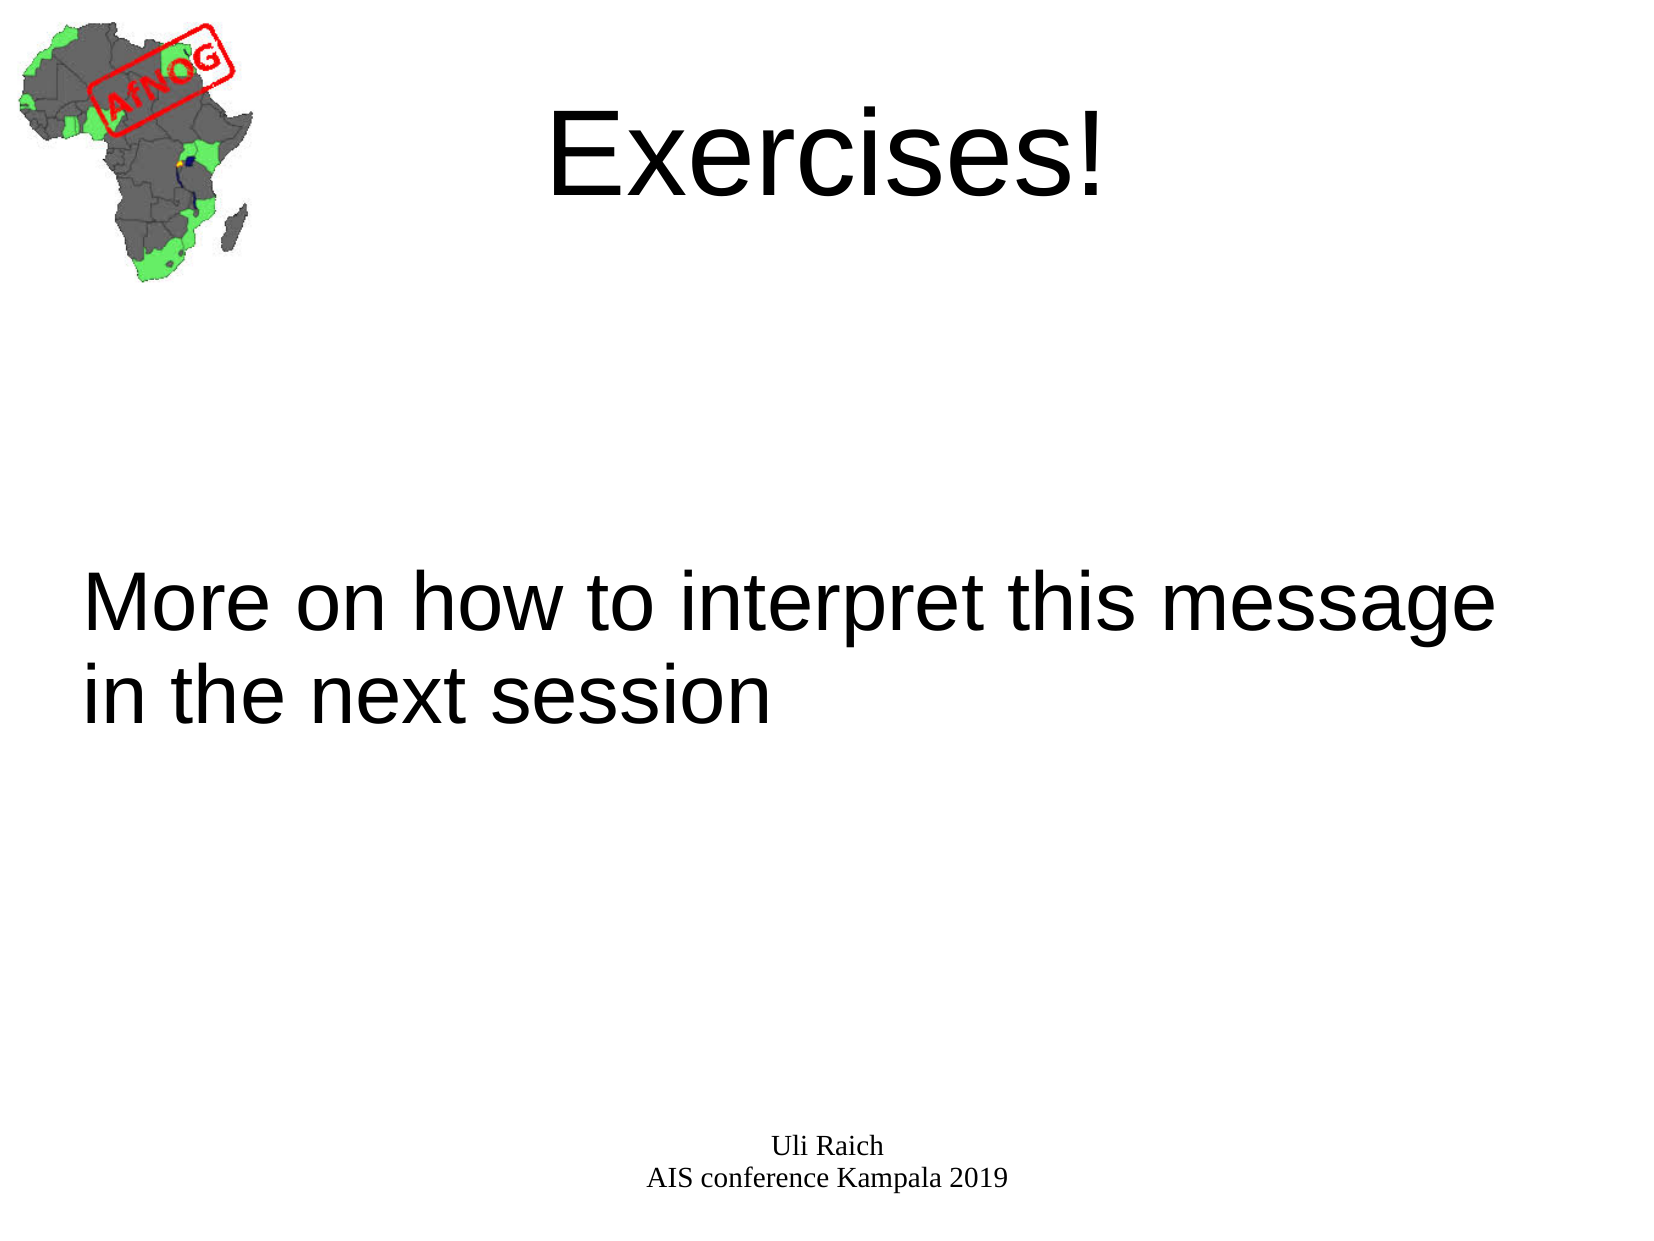

# Exercises!
More on how to interpret this message in the next session